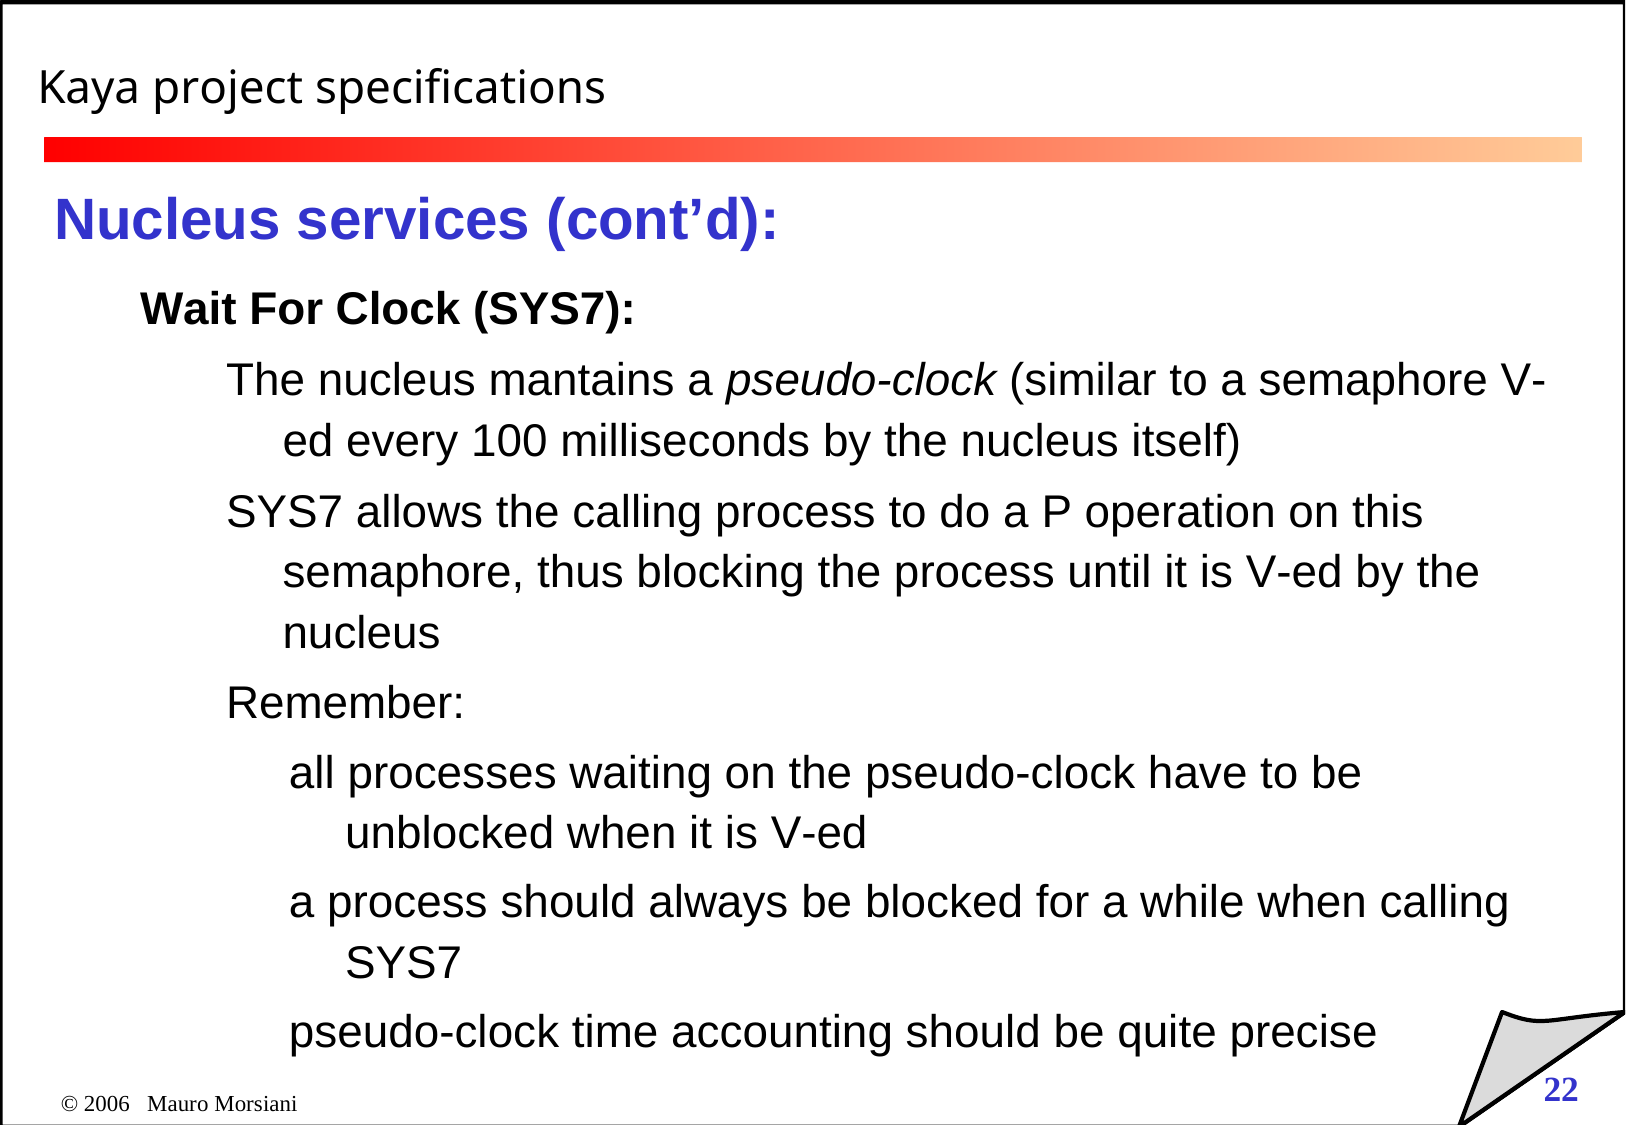

# Kaya project specifications
Nucleus services (cont’d):
Wait For Clock (SYS7):
The nucleus mantains a pseudo-clock (similar to a semaphore V-ed every 100 milliseconds by the nucleus itself)
SYS7 allows the calling process to do a P operation on this semaphore, thus blocking the process until it is V-ed by the nucleus
Remember:
all processes waiting on the pseudo-clock have to be unblocked when it is V-ed
a process should always be blocked for a while when calling SYS7
pseudo-clock time accounting should be quite precise